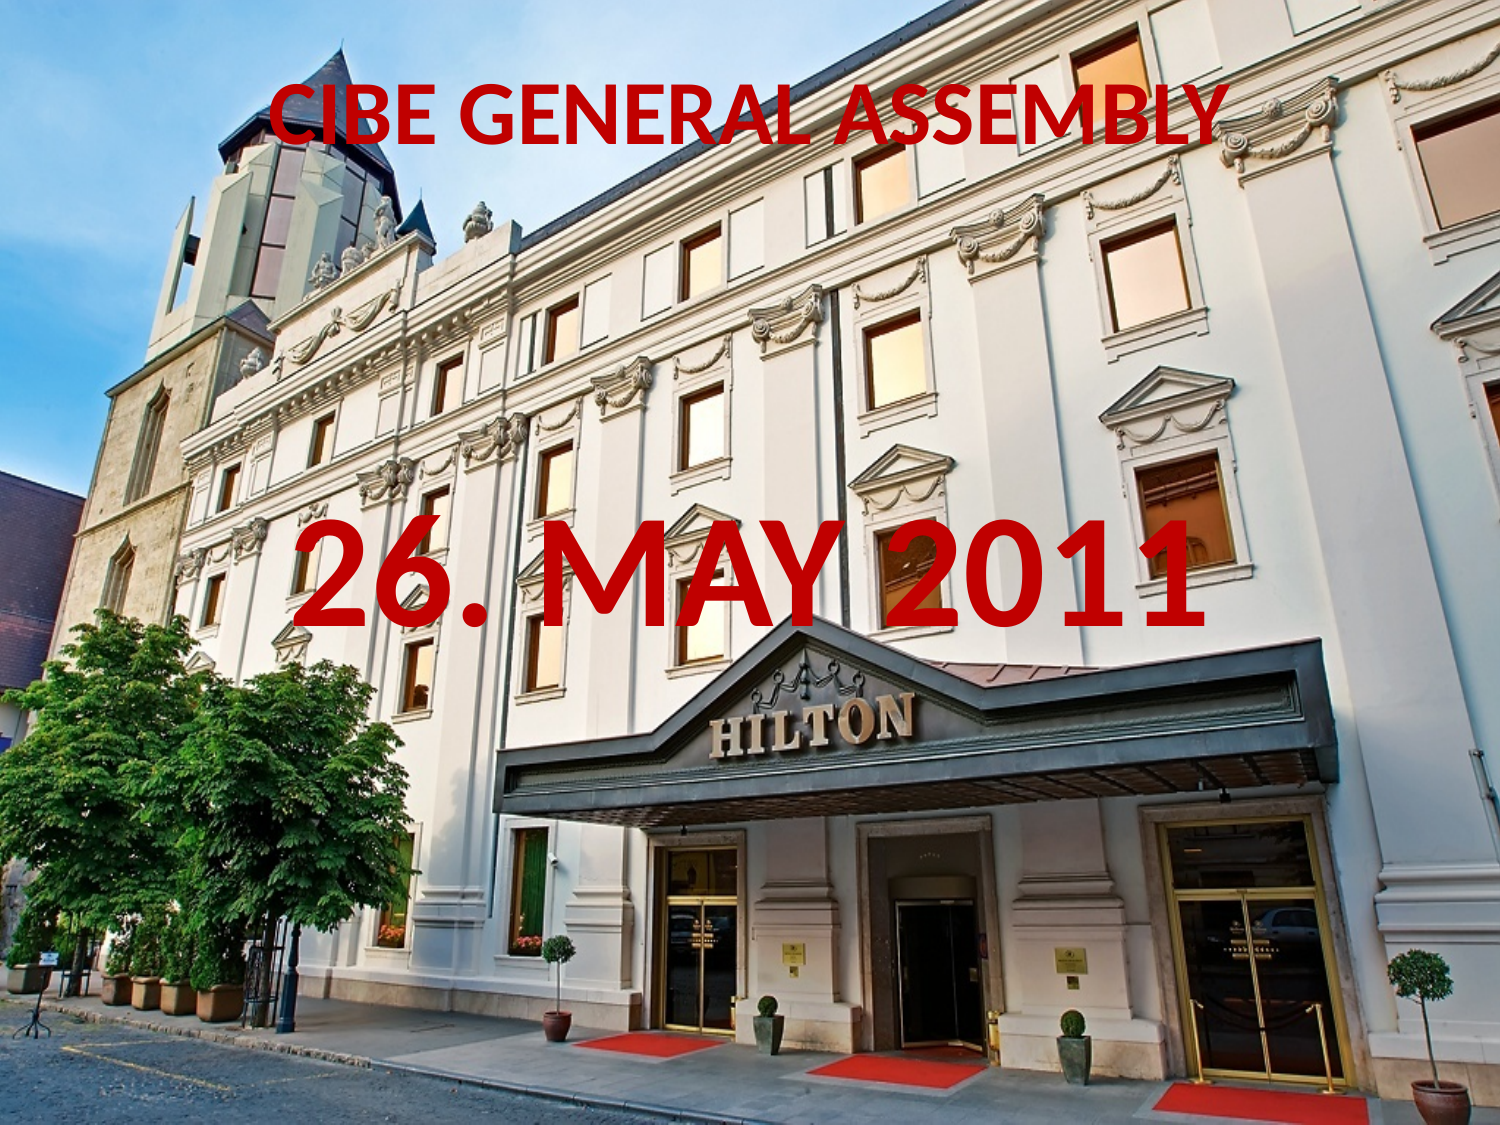

# CIBE GENERAL ASSEMBLY
26. MAY 2011